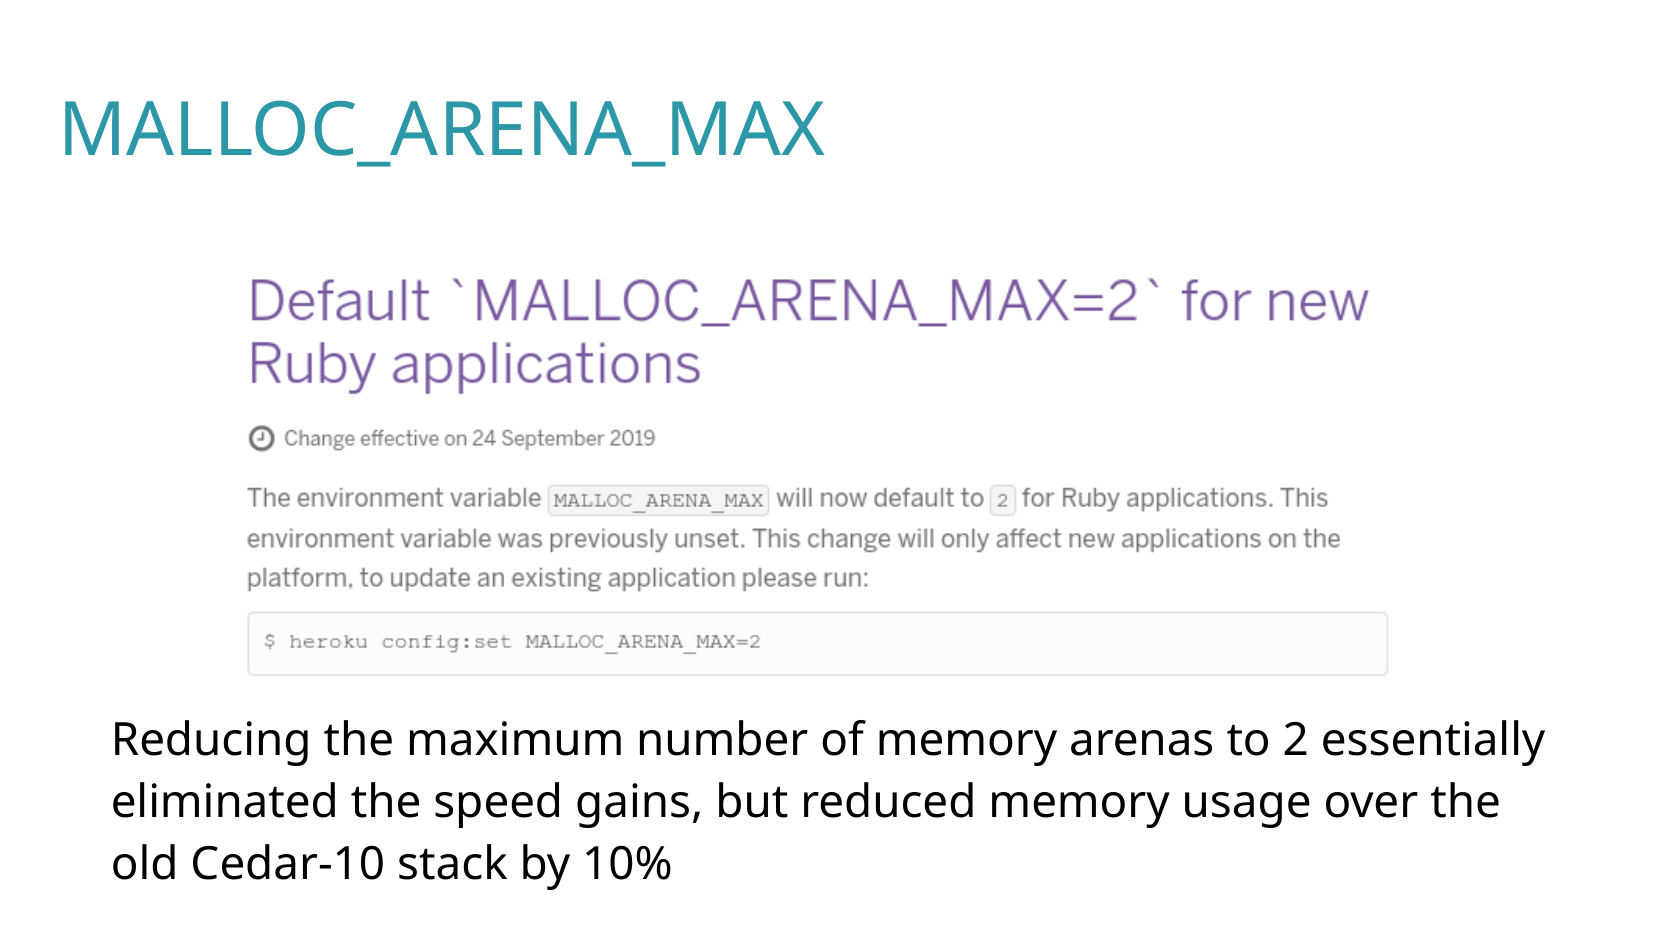

# MALLOC_ARENA_MAX
Reducing the maximum number of memory arenas to 2 essentially eliminated the speed gains, but reduced memory usage over the old Cedar-10 stack by 10%